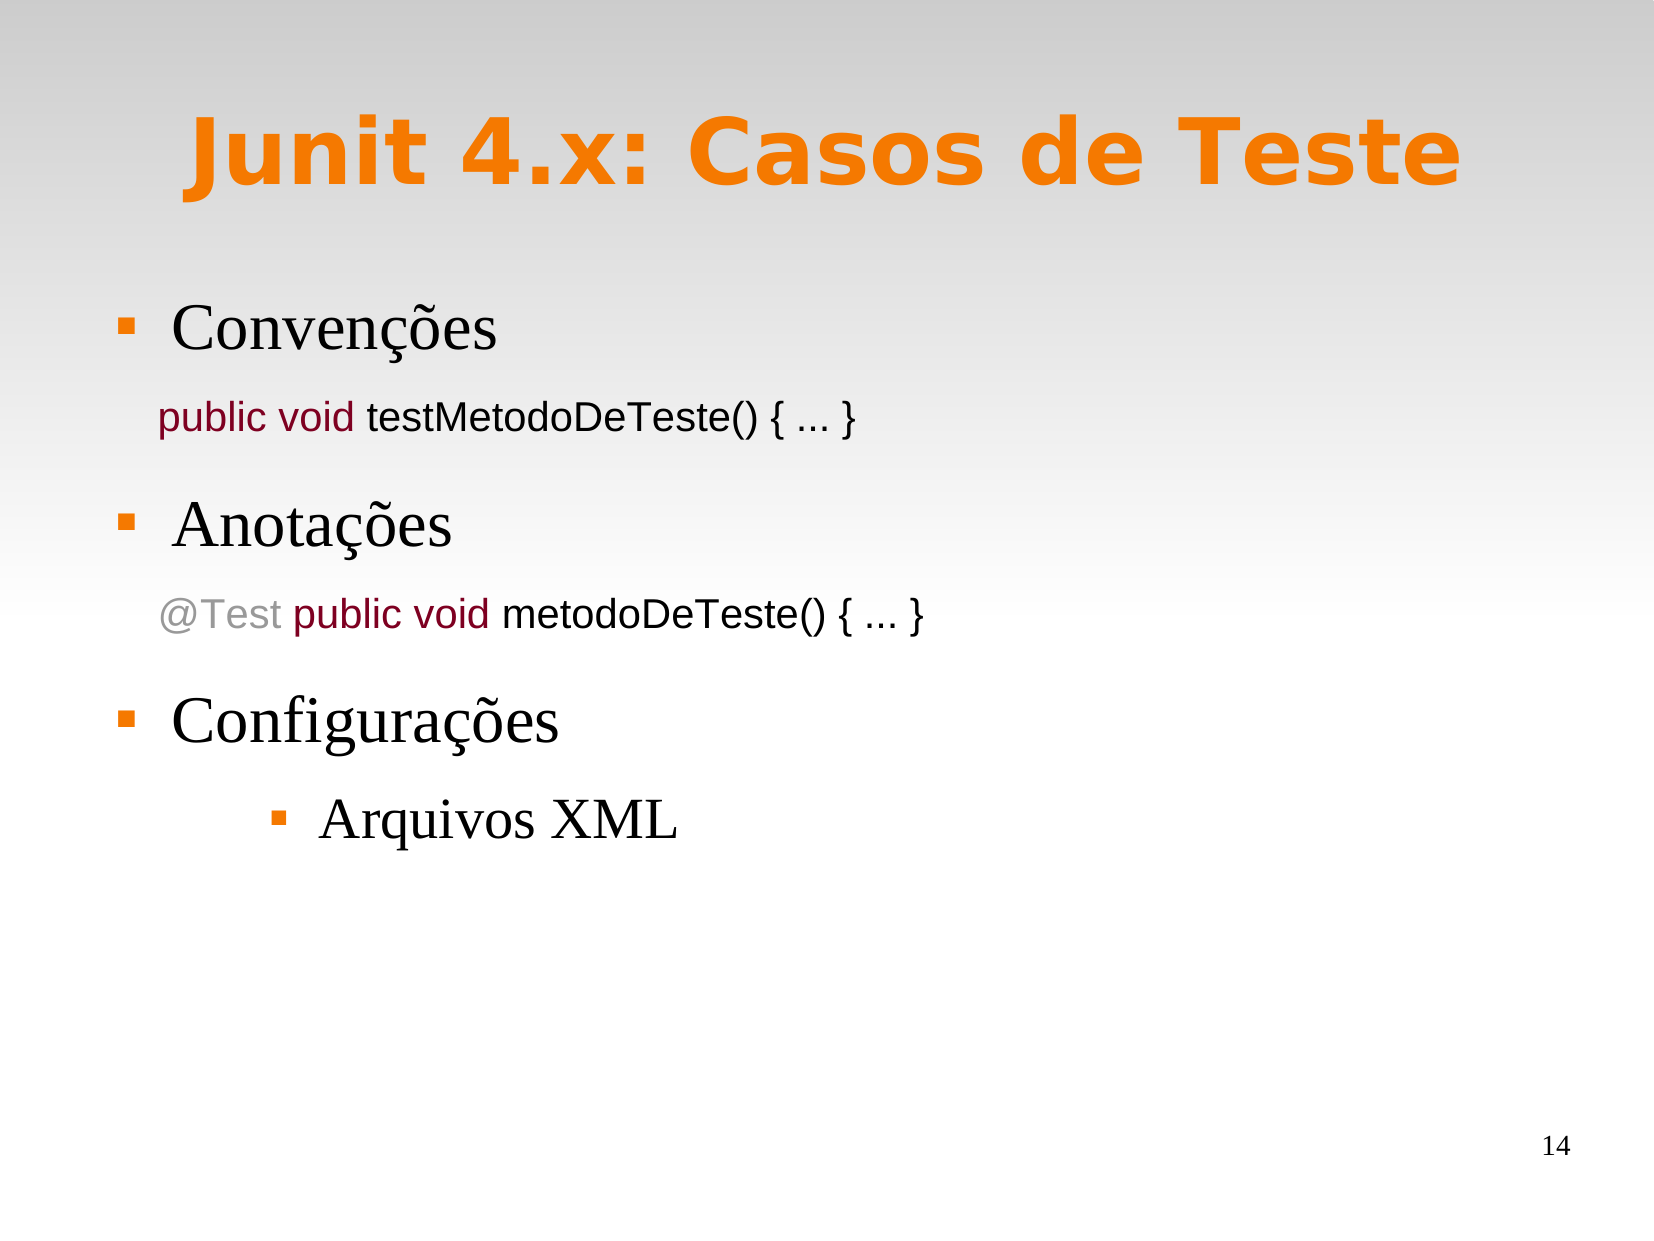

# Junit 4.x: Casos de Teste
Convenções
public void testMetodoDeTeste() { ... }
Anotações
@Test public void metodoDeTeste() { ... }
Configurações
Arquivos XML
14